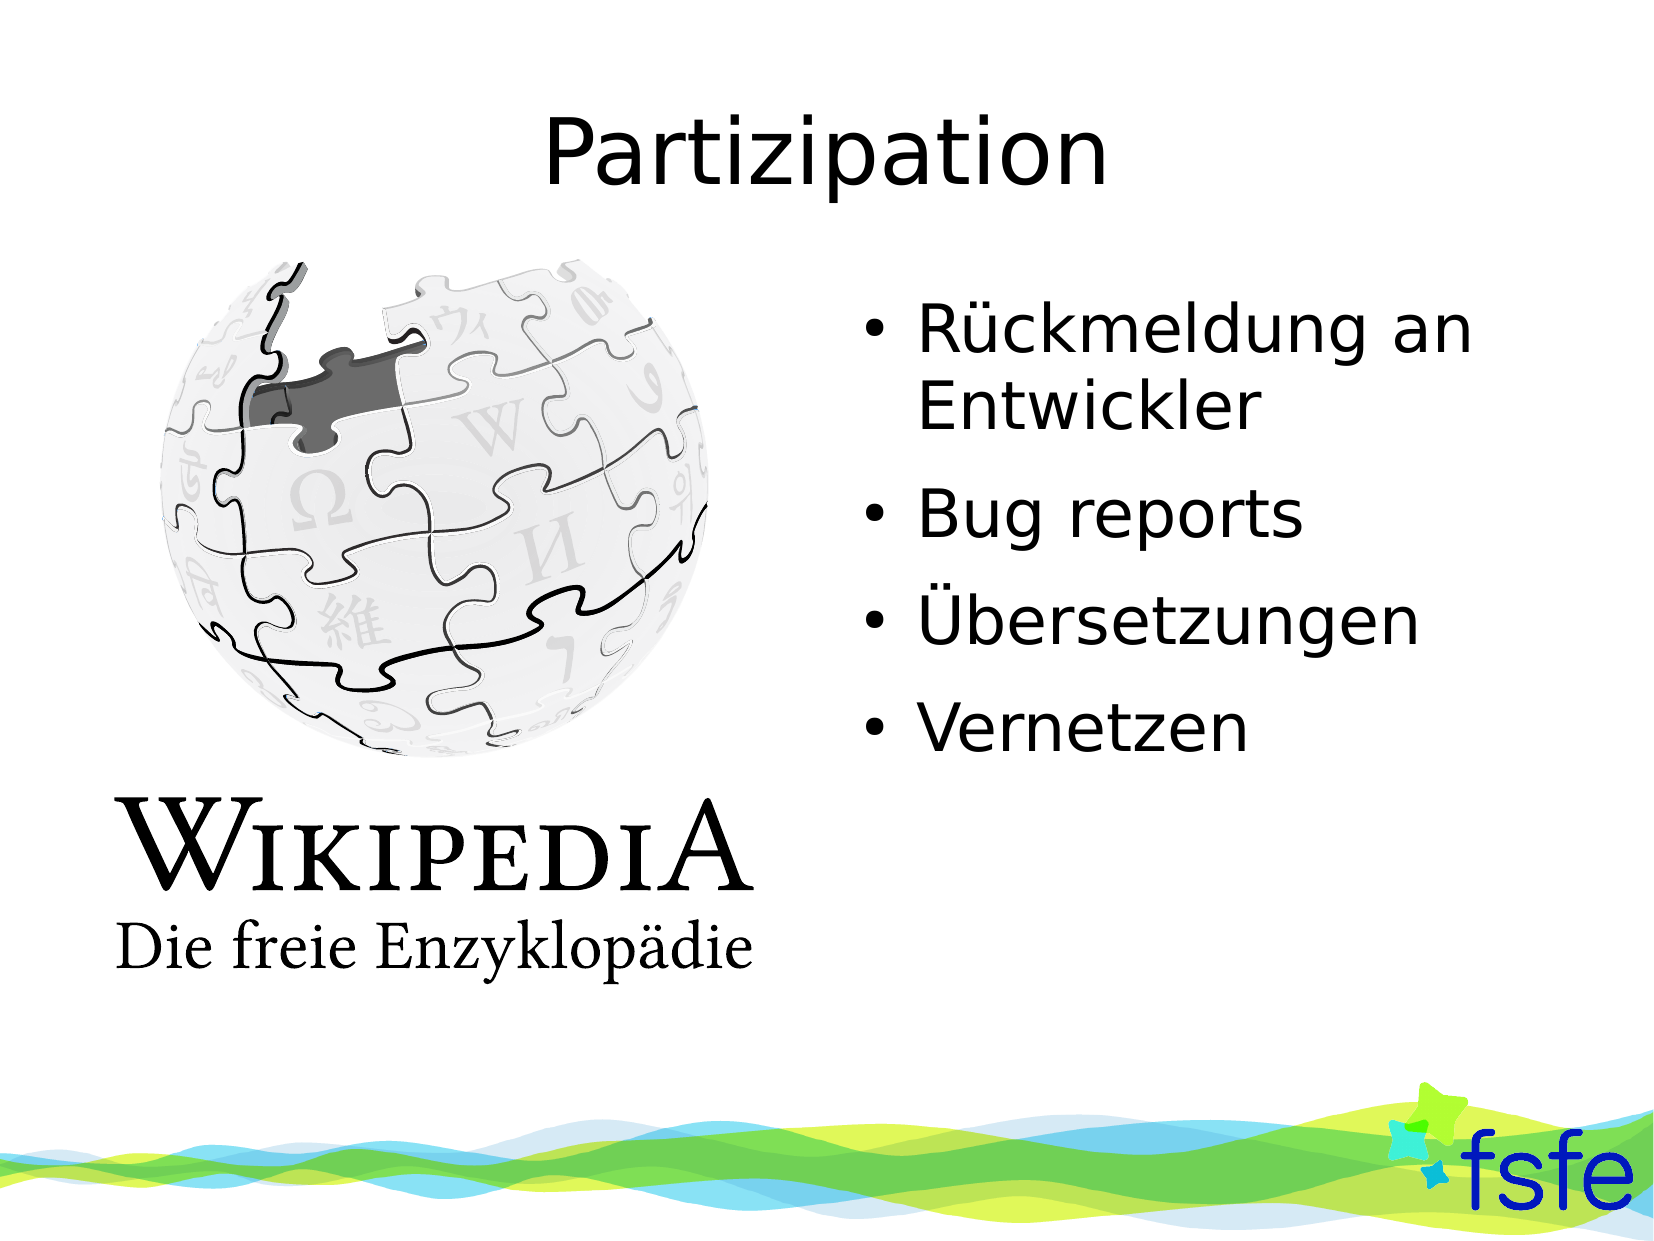

# Partizipation
Rückmeldung an Entwickler
Bug reports
Übersetzungen
Vernetzen